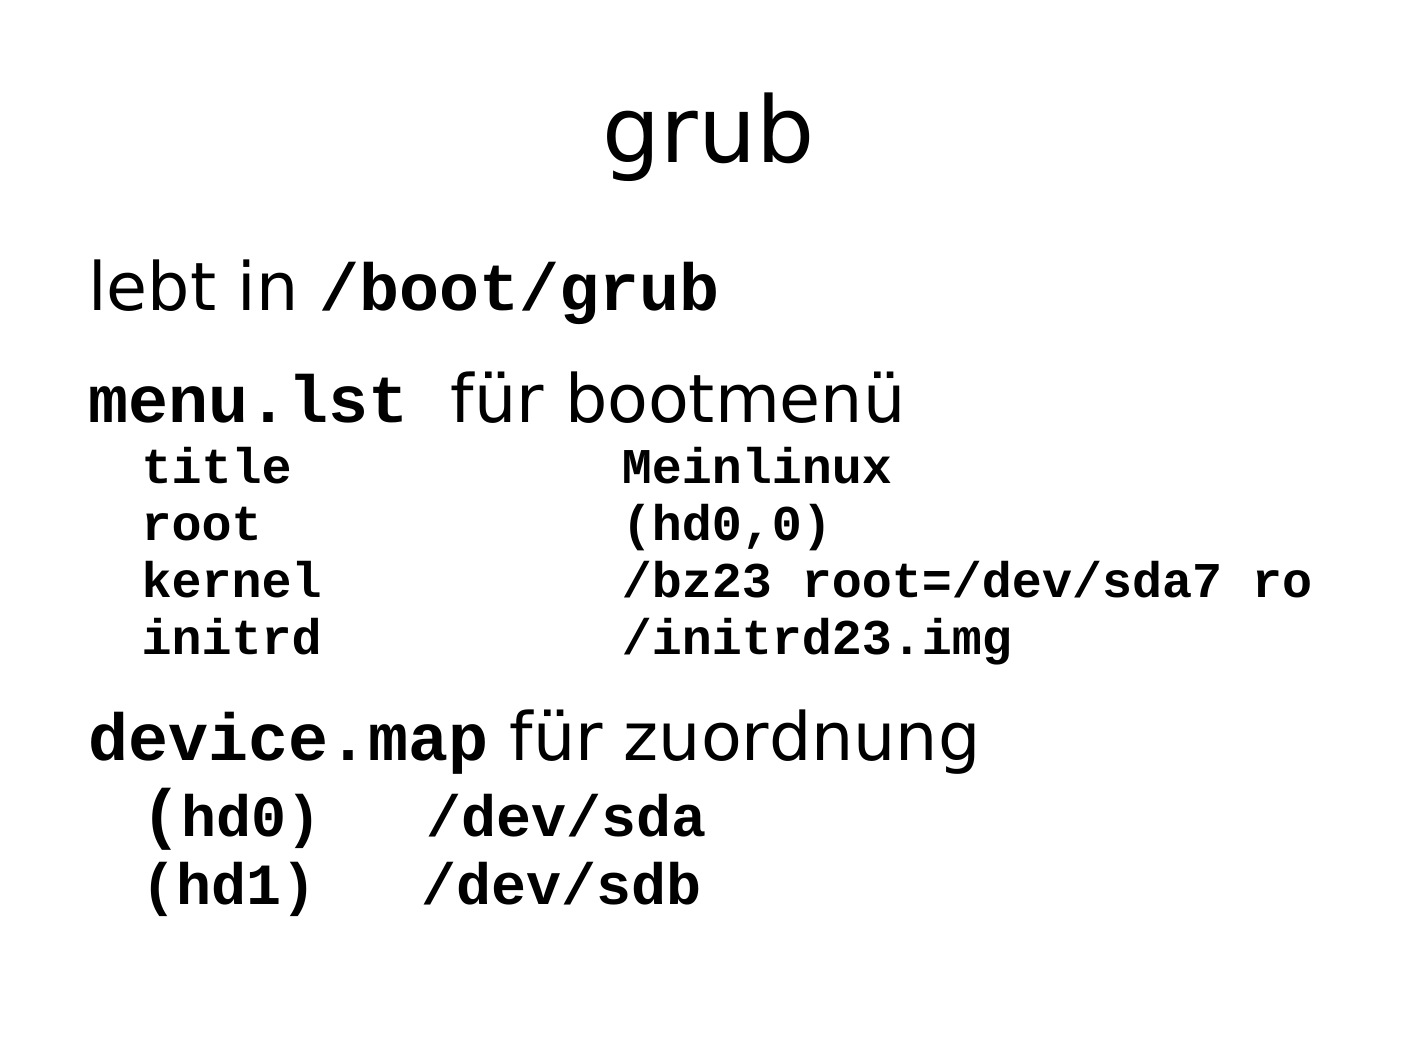

# grub
lebt in /boot/grub
menu.lst für bootmenü
title Meinlinux
root (hd0,0)
kernel /bz23 root=/dev/sda7 ro
initrd /initrd23.img
device.map für zuordnung
(hd0) /dev/sda
(hd1) /dev/sdb